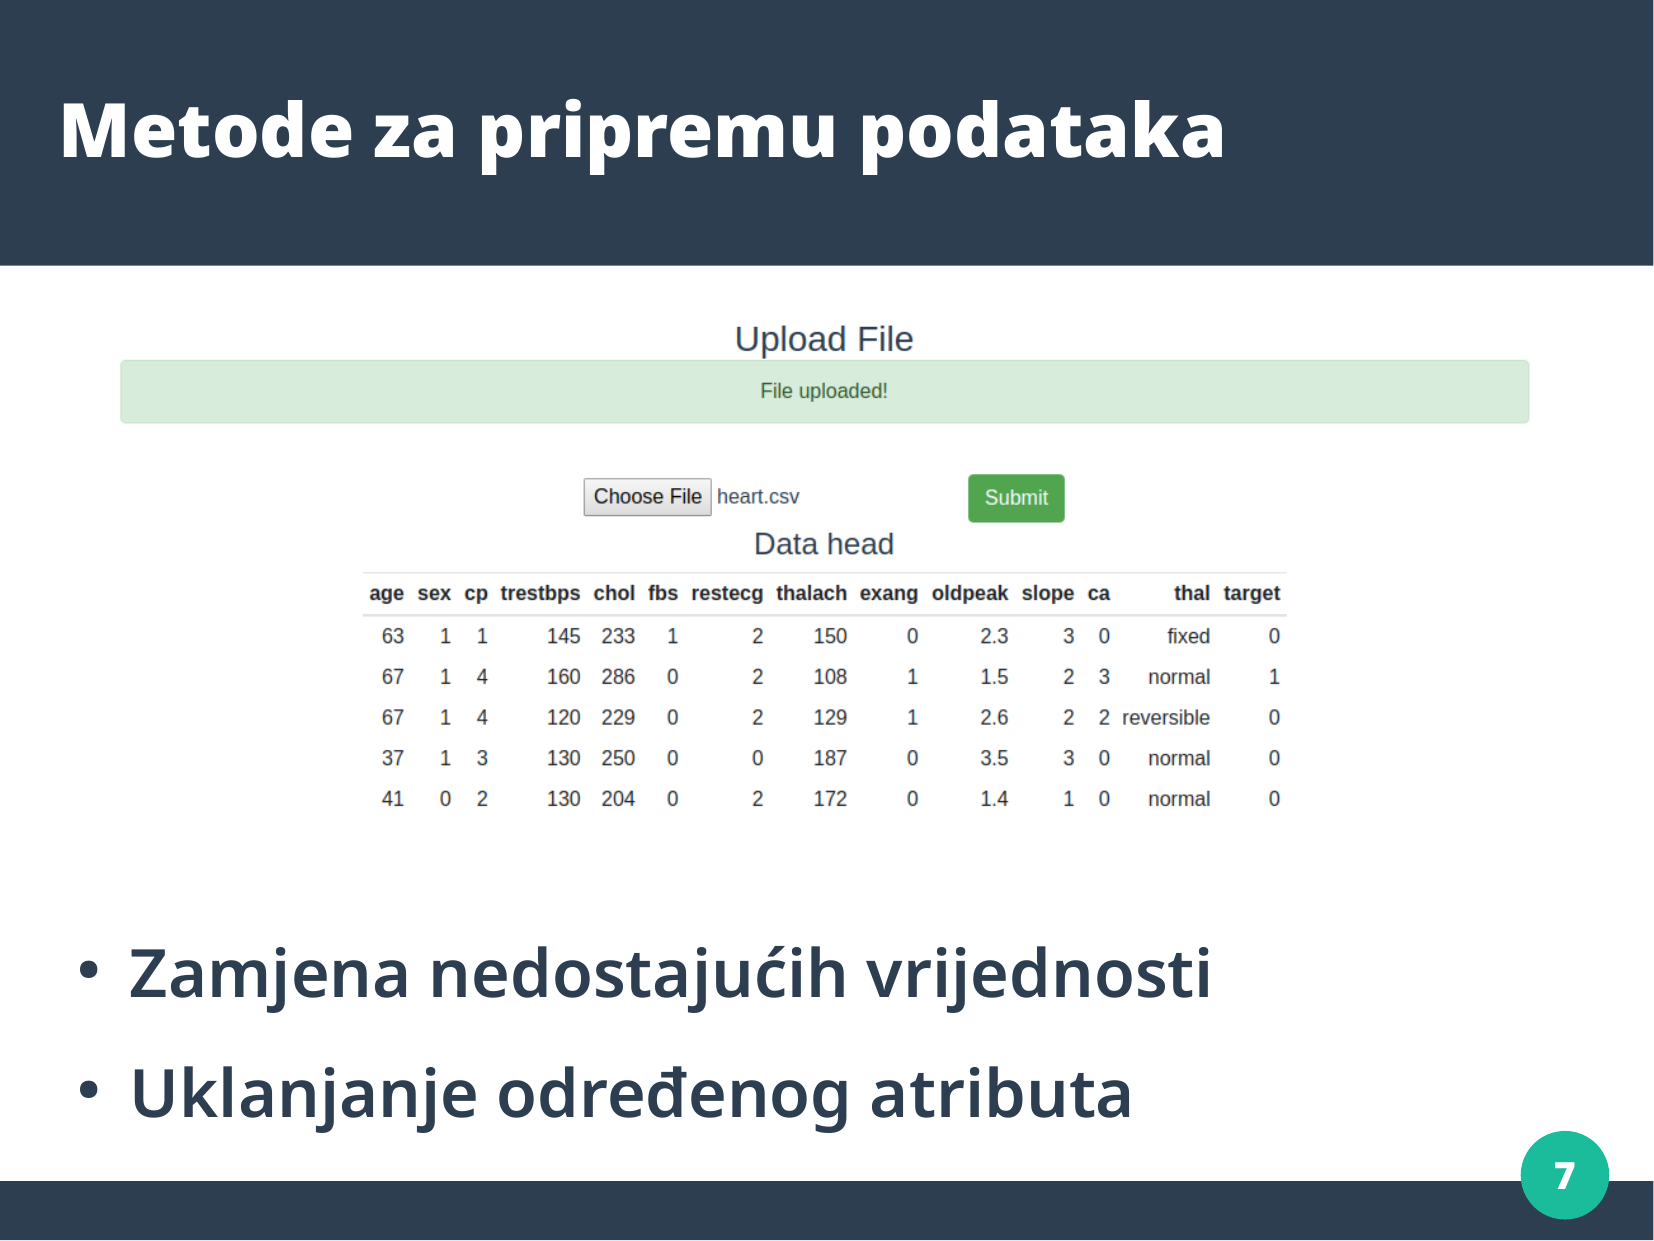

# Metode za pripremu podataka
Zamjena nedostajućih vrijednosti
Uklanjanje određenog atributa
7